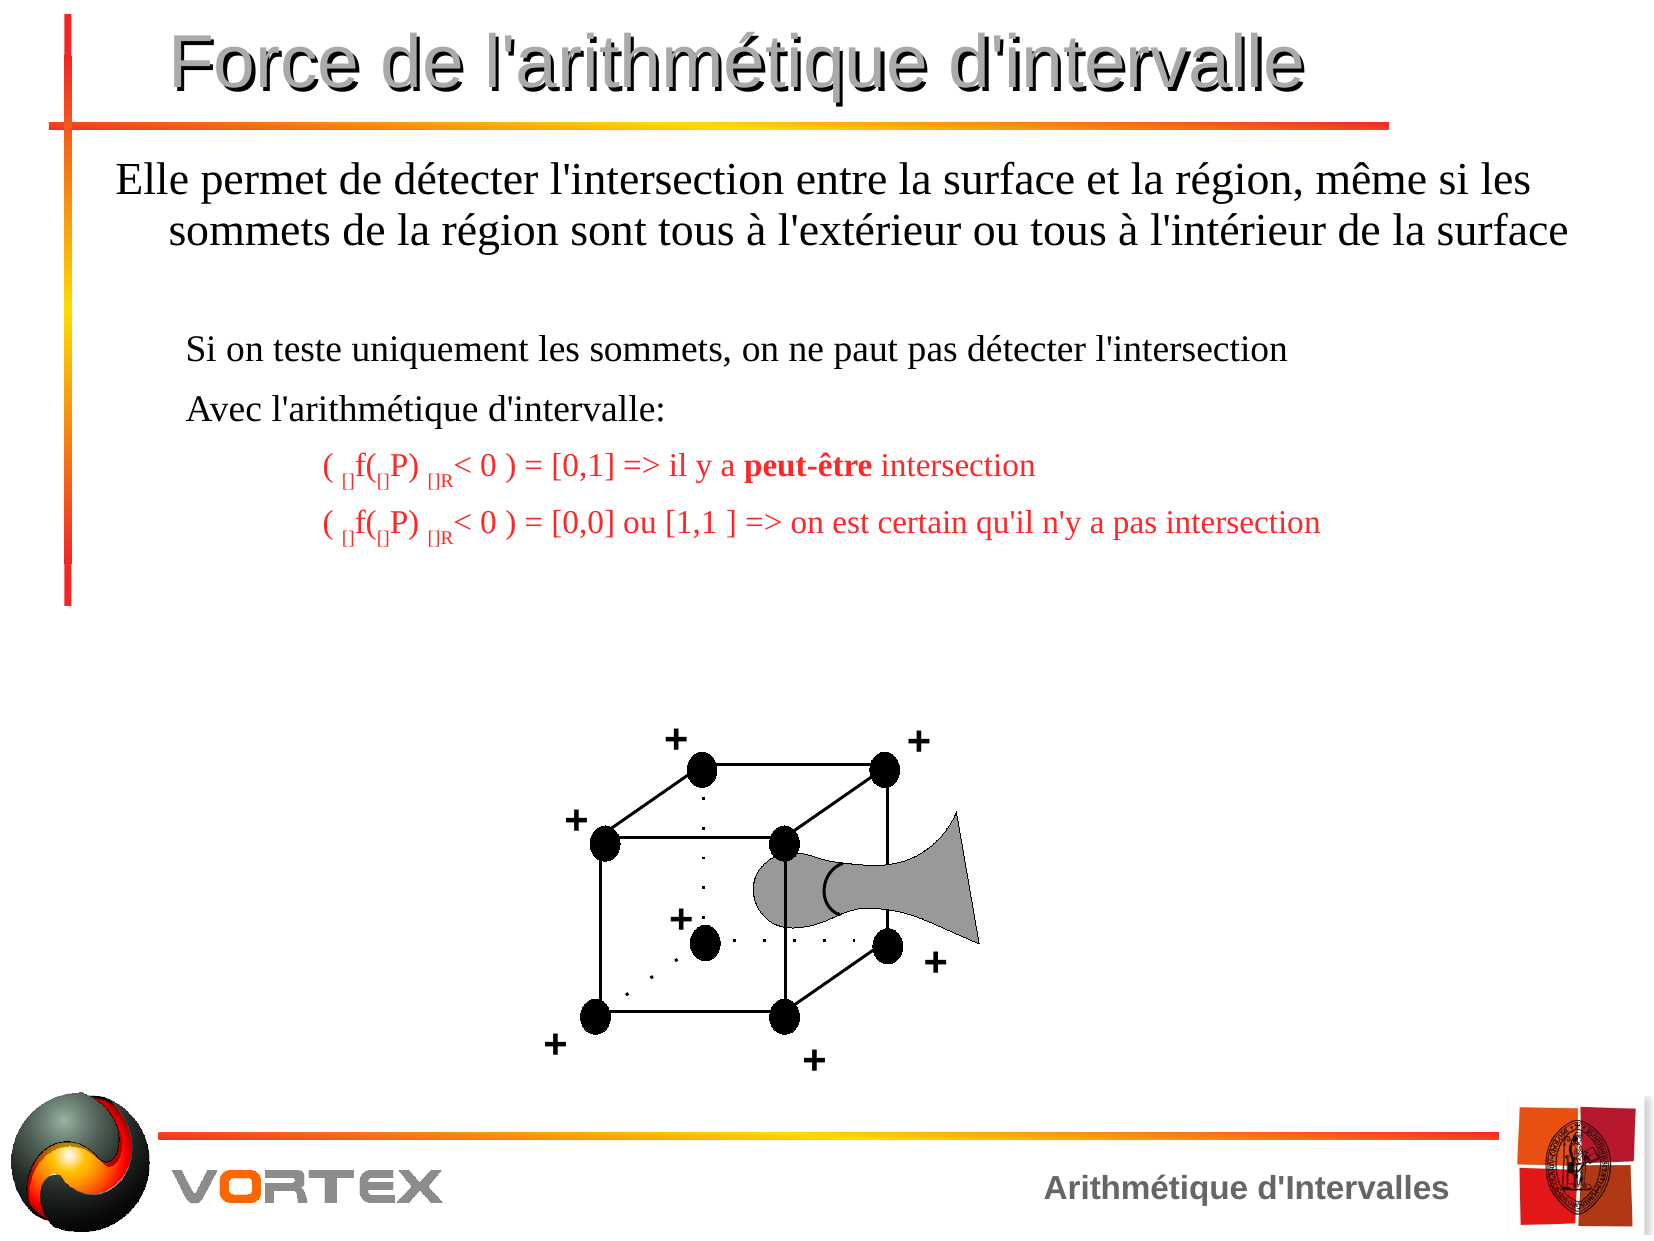

# Force de l'arithmétique d'intervalle
Elle permet de détecter l'intersection entre la surface et la région, même si les sommets de la région sont tous à l'extérieur ou tous à l'intérieur de la surface
Si on teste uniquement les sommets, on ne paut pas détecter l'intersection
Avec l'arithmétique d'intervalle:
( []f([]P) []R< 0 ) = [0,1] => il y a peut-être intersection
( []f([]P) []R< 0 ) = [0,0] ou [1,1 ] => on est certain qu'il n'y a pas intersection
+
+
+
+
+
+
+